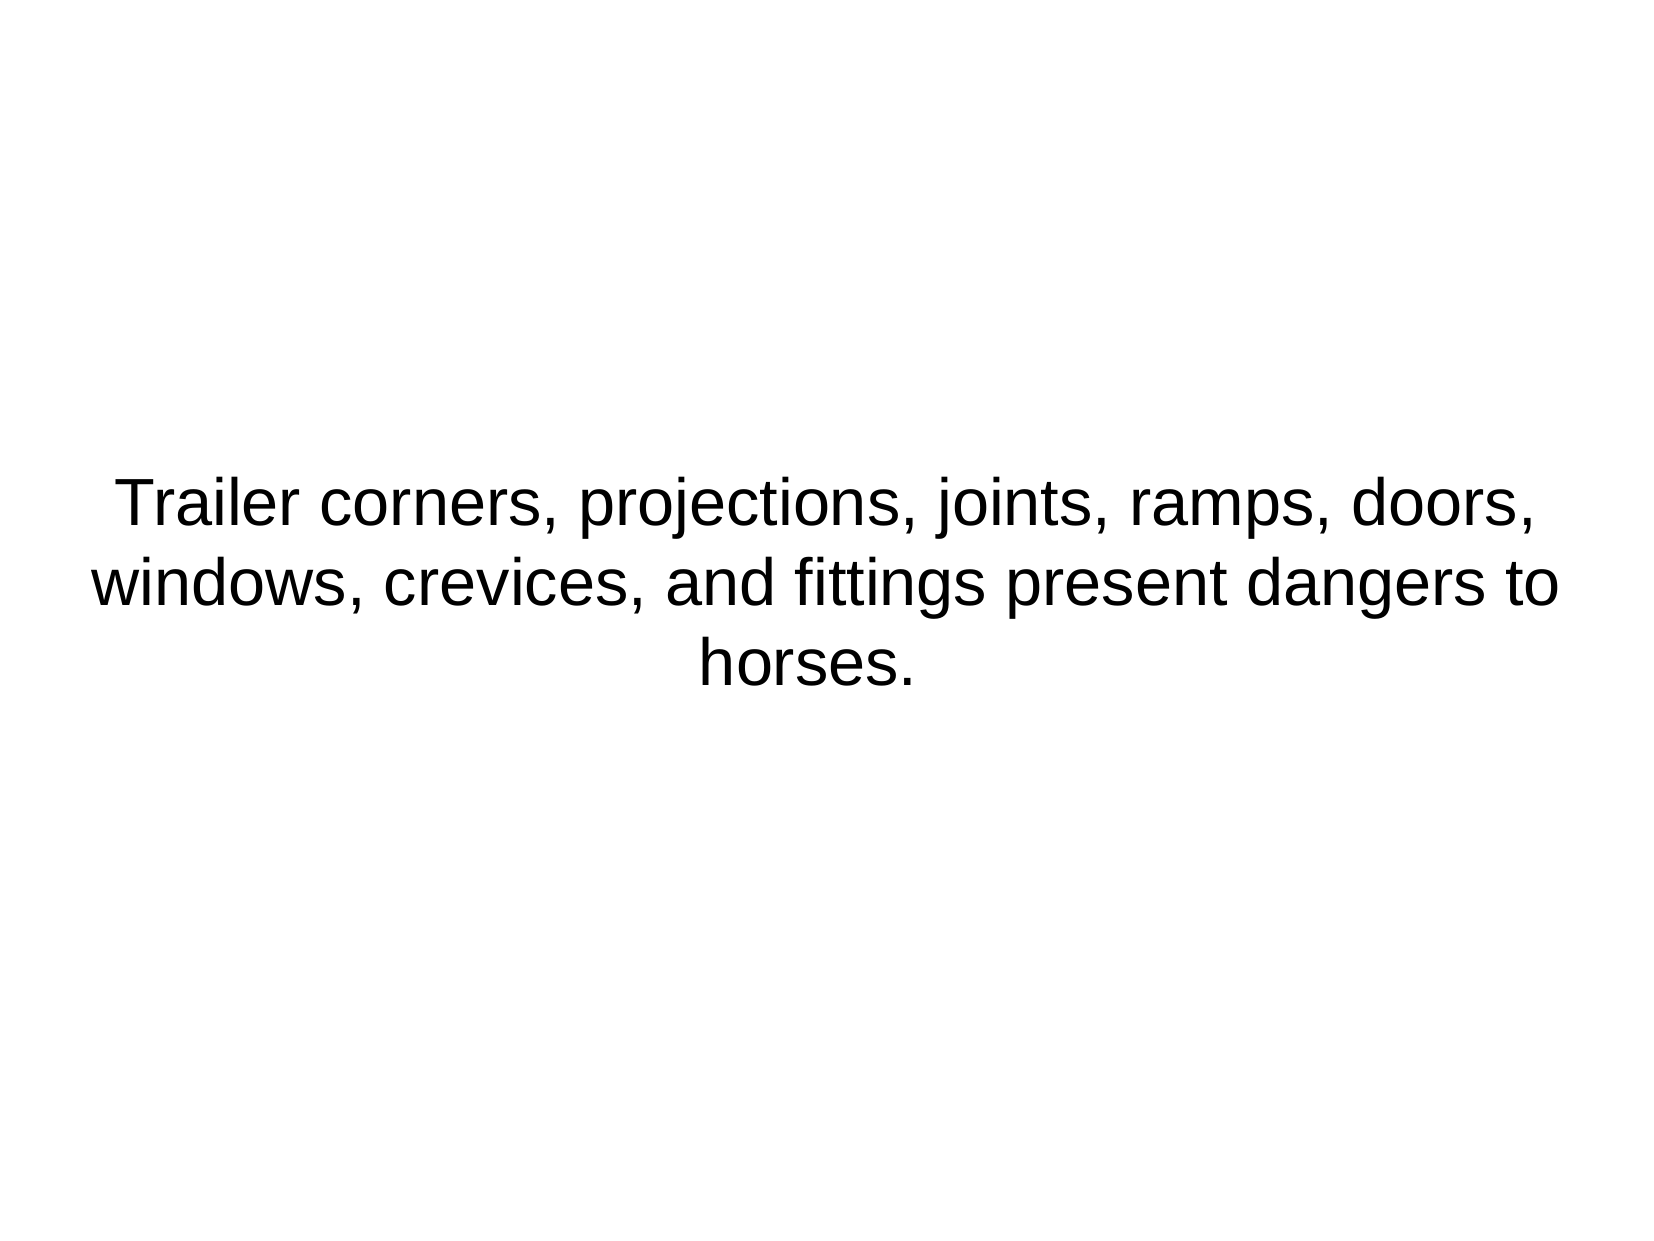

# Trailer corners, projections, joints, ramps, doors, windows, crevices, and fittings present dangers to horses.